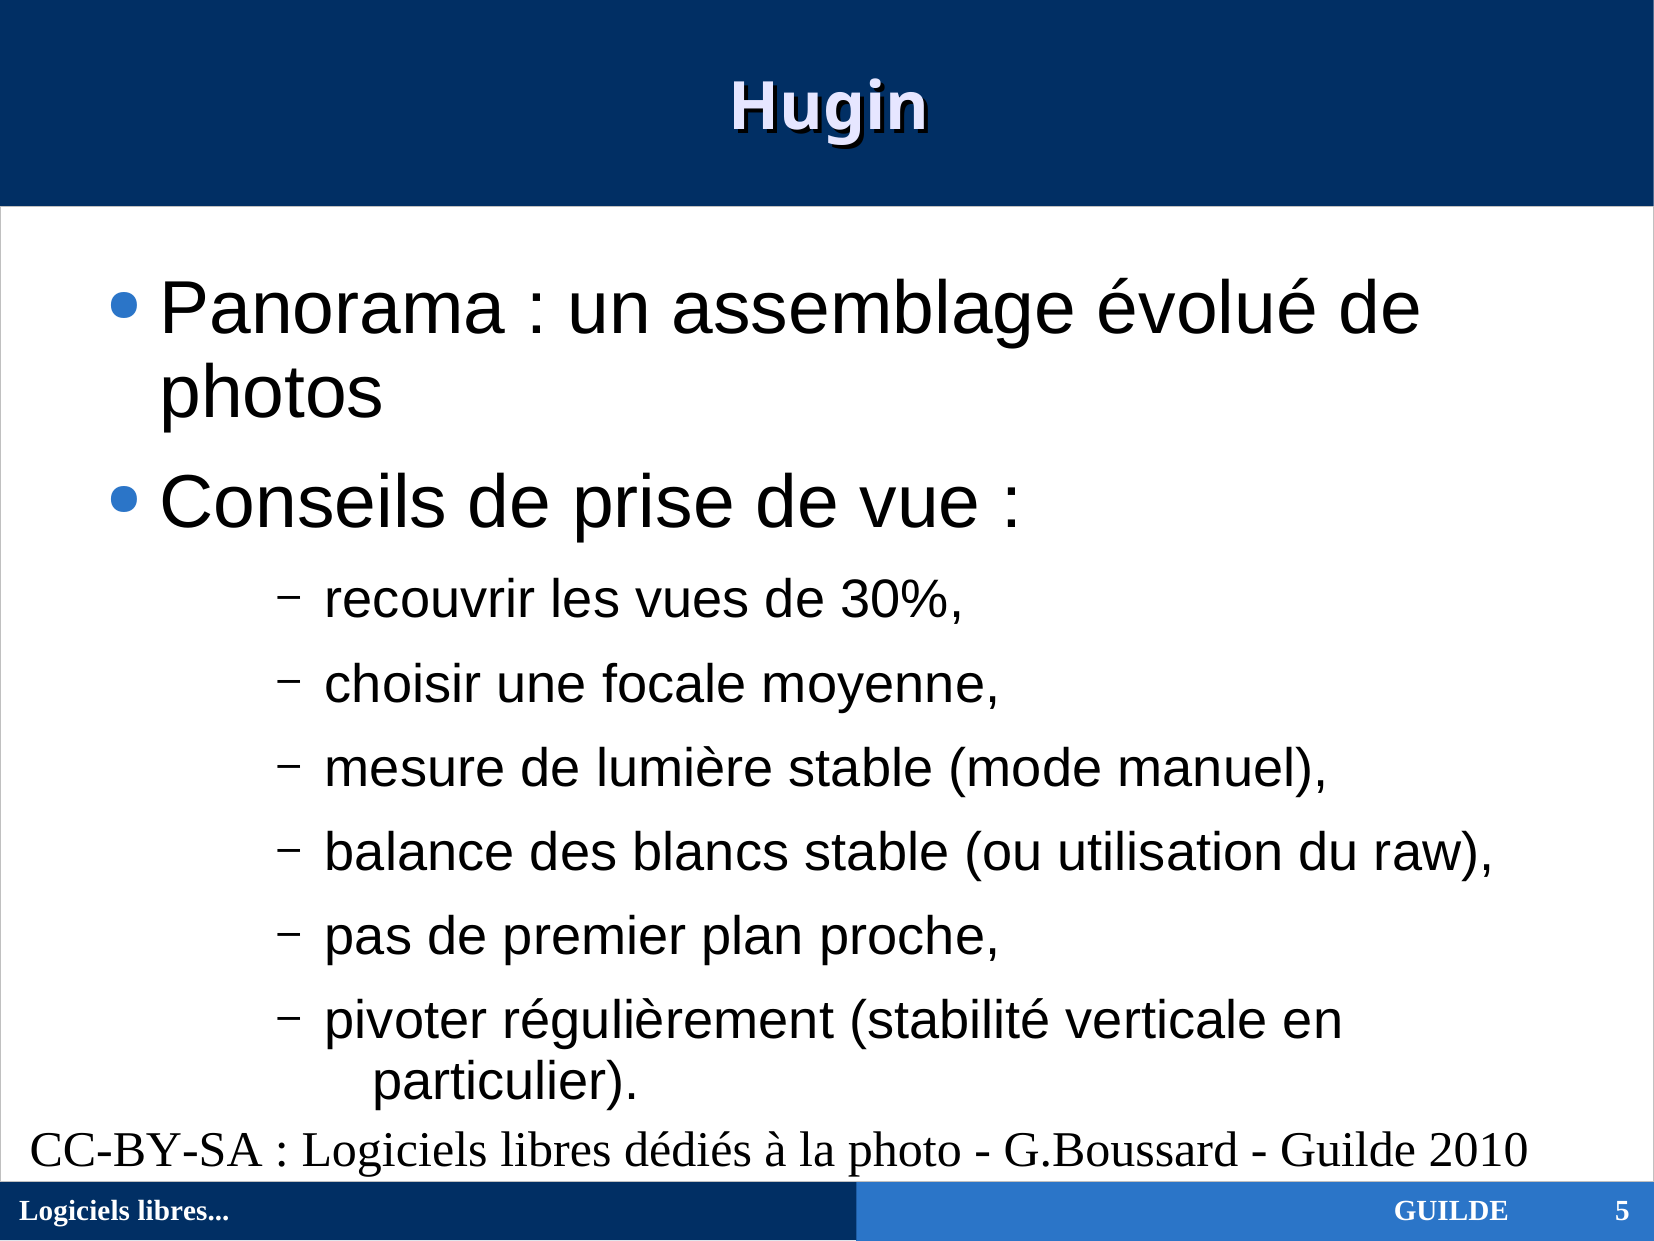

# Hugin
Panorama : un assemblage évolué de photos
Conseils de prise de vue :
recouvrir les vues de 30%,
choisir une focale moyenne,
mesure de lumière stable (mode manuel),
balance des blancs stable (ou utilisation du raw),
pas de premier plan proche,
pivoter régulièrement (stabilité verticale en particulier).
CC-BY-SA : Logiciels libres dédiés à la photo - G.Boussard - Guilde 2010
5